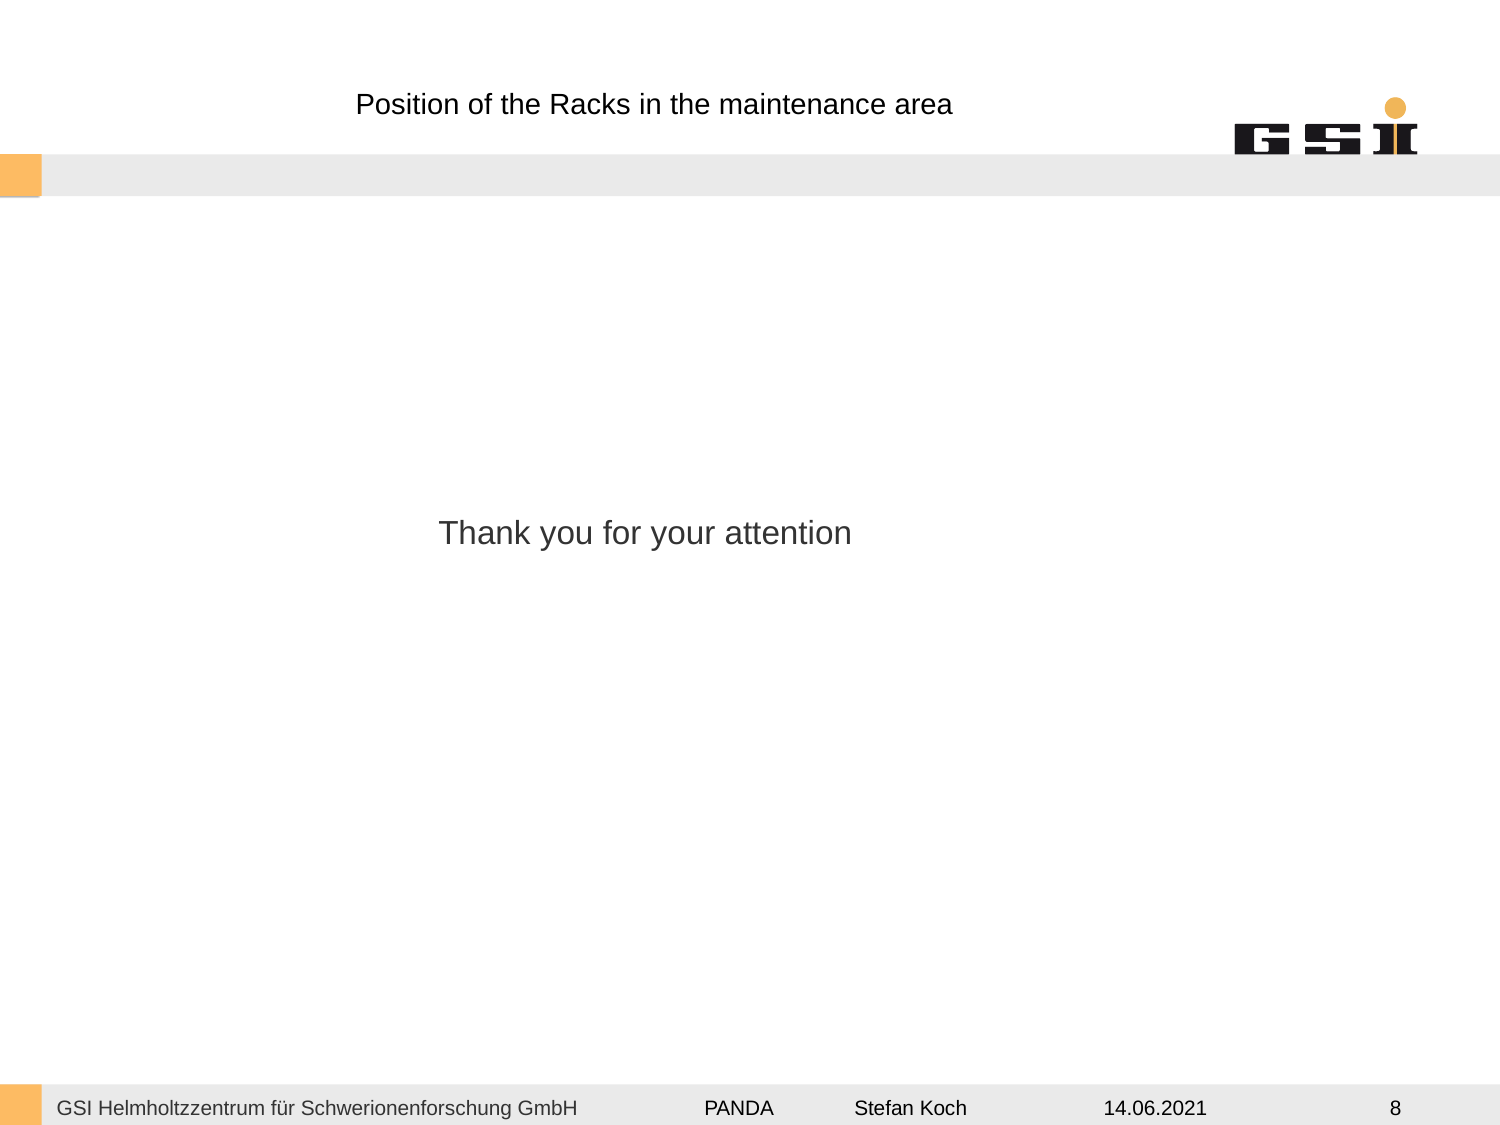

Position of the Racks in the maintenance area
Thank you for your attention